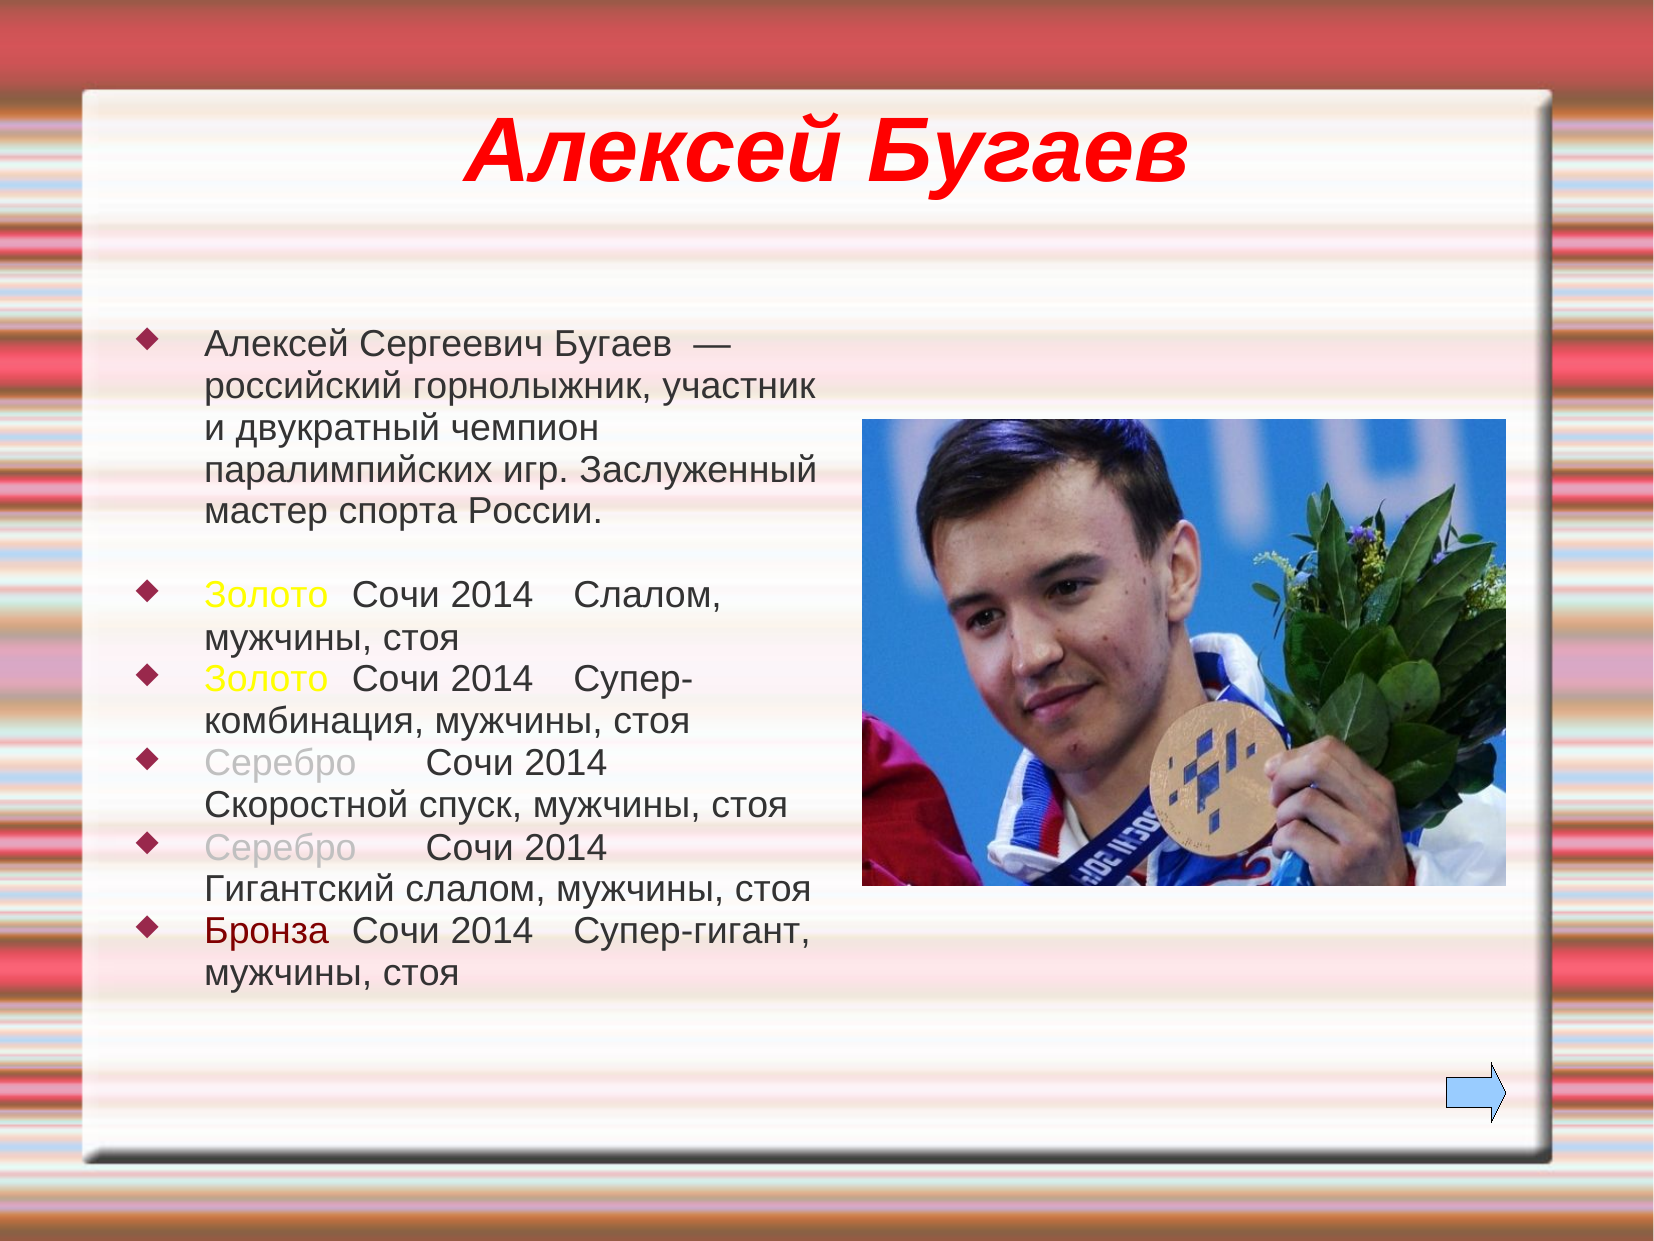

# Алексей Бугаев
Алексей Сергеевич Бугаев — российский горнолыжник, участник и двукратный чемпион паралимпийских игр. Заслуженный мастер спорта России.
Золото 	Сочи 2014 	Слалом, мужчины, стоя
Золото 	Сочи 2014 	Супер-комбинация, мужчины, стоя
Серебро 	Сочи 2014 	Скоростной спуск, мужчины, стоя
Серебро 	Сочи 2014 	Гигантский слалом, мужчины, стоя
Бронза 	Сочи 2014 	Супер-гигант, мужчины, стоя